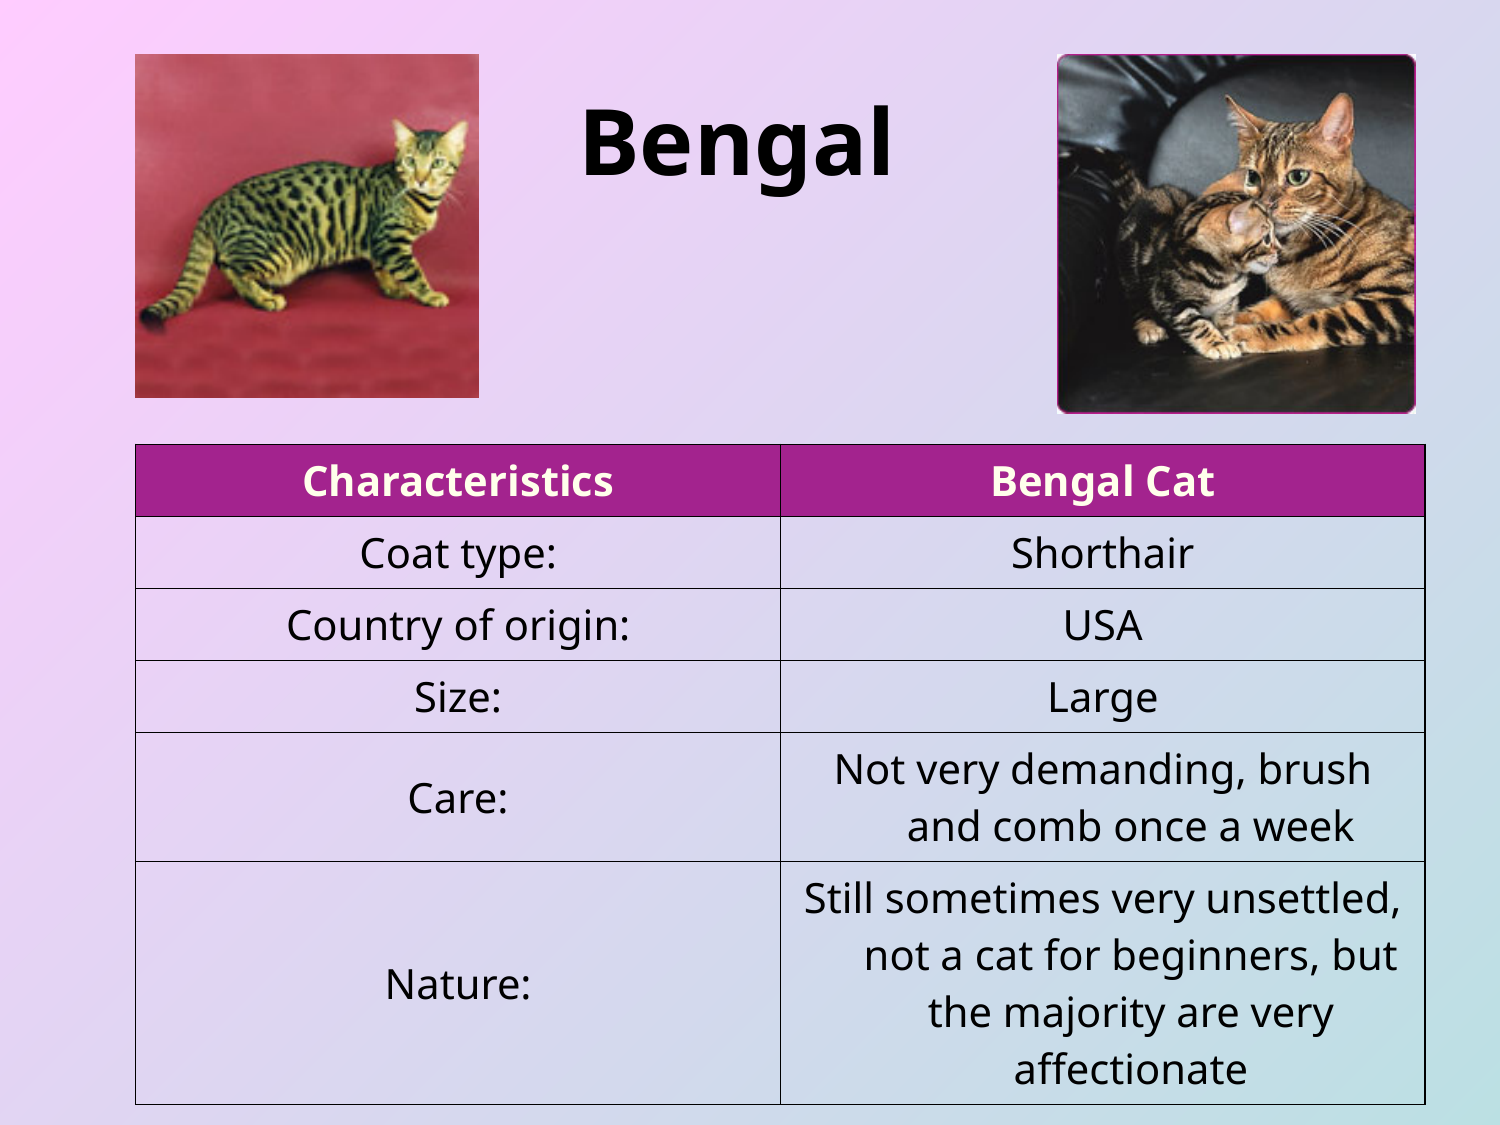

# Bengal
| Characteristics | Bengal Cat |
| --- | --- |
| Coat type: | Shorthair |
| Country of origin: | USA |
| Size: | Large |
| Care: | Not very demanding, brush and comb once a week |
| Nature: | Still sometimes very unsettled, not a cat for beginners, but the majority are very affectionate |